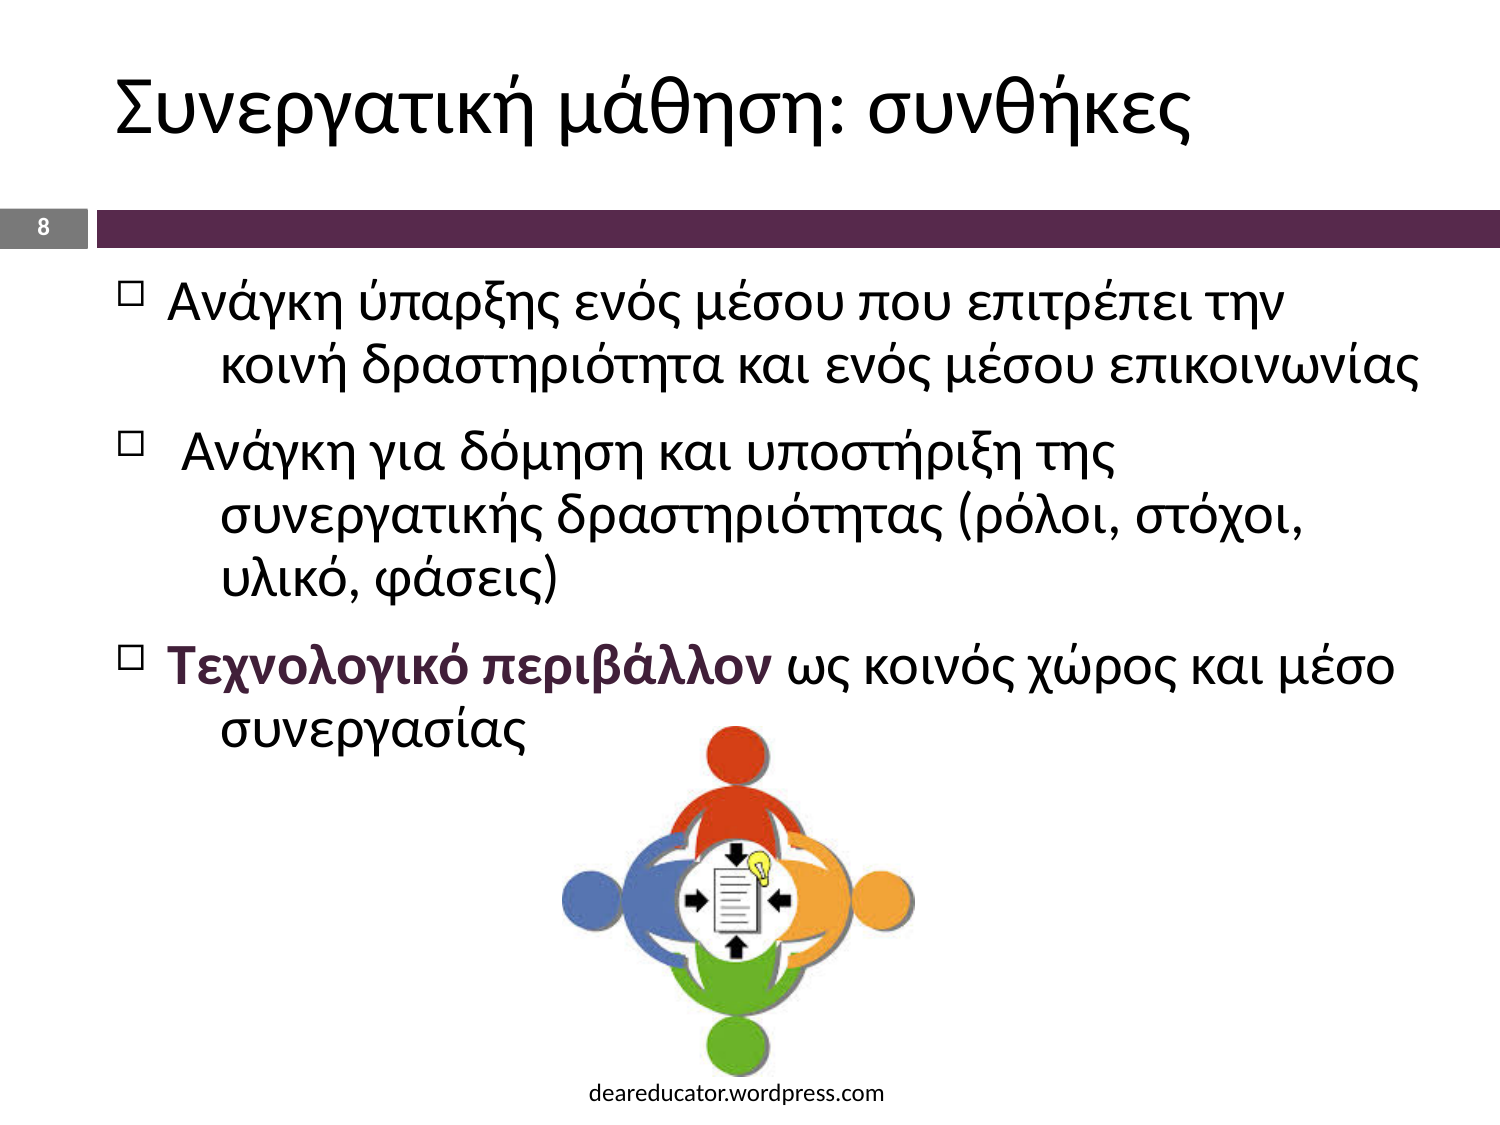

# Συνεργατική μάθηση: συνθήκες
Ανάγκη ύπαρξης ενός μέσου που επιτρέπει την κοινή δραστηριότητα και ενός μέσου επικοινωνίας
 Ανάγκη για δόμηση και υποστήριξη της συνεργατικής δραστηριότητας (ρόλοι, στόχοι, υλικό, φάσεις)
Τεχνολογικό περιβάλλον ως κοινός χώρος και μέσο συνεργασίας
deareducator.wordpress.com